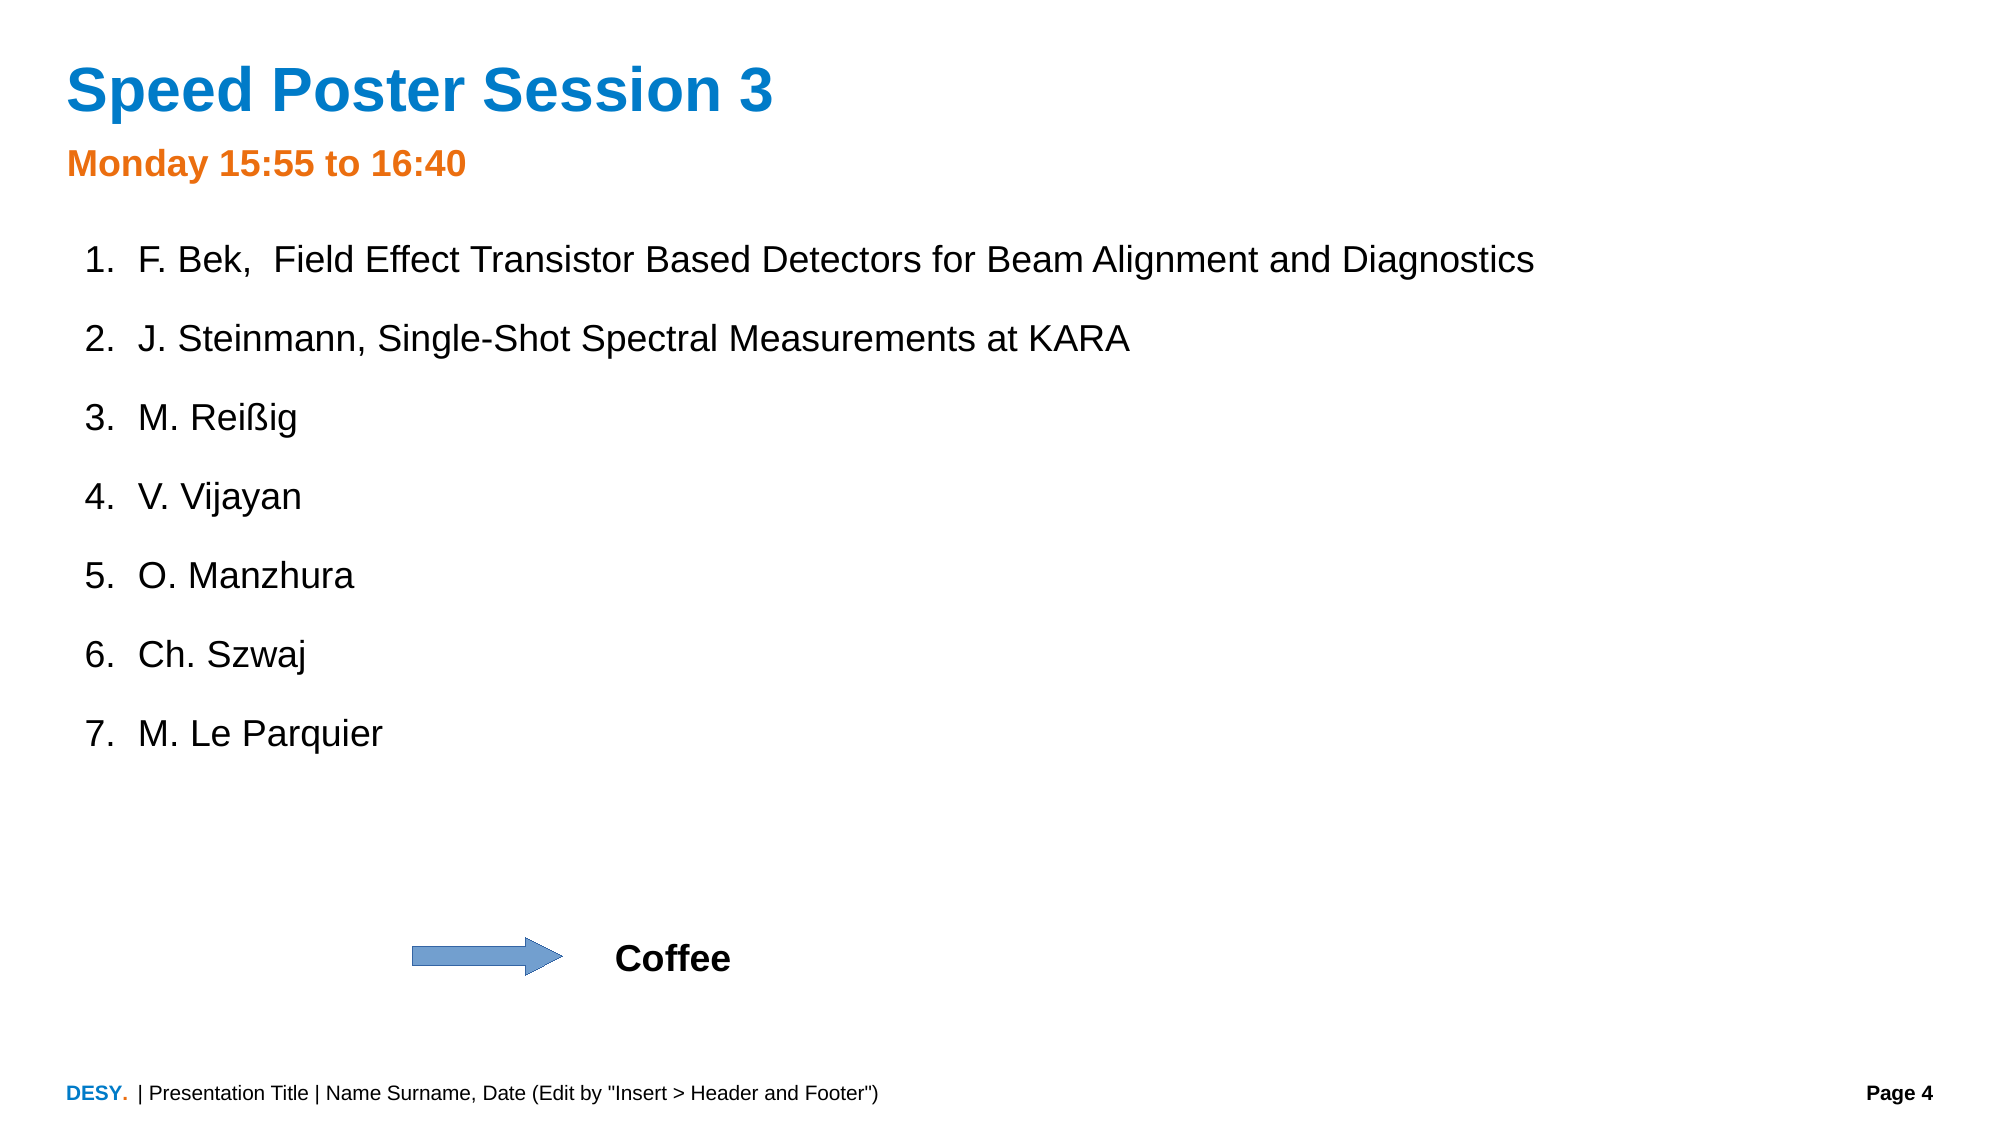

# Speed Poster Session 3
Monday 15:55 to 16:40
F. Bek, Field Effect Transistor Based Detectors for Beam Alignment and Diagnostics
J. Steinmann, Single-Shot Spectral Measurements at KARA
M. Reißig
V. Vijayan
O. Manzhura
Ch. Szwaj
M. Le Parquier
Coffee
| Presentation Title | Name Surname, Date (Edit by "Insert > Header and Footer")